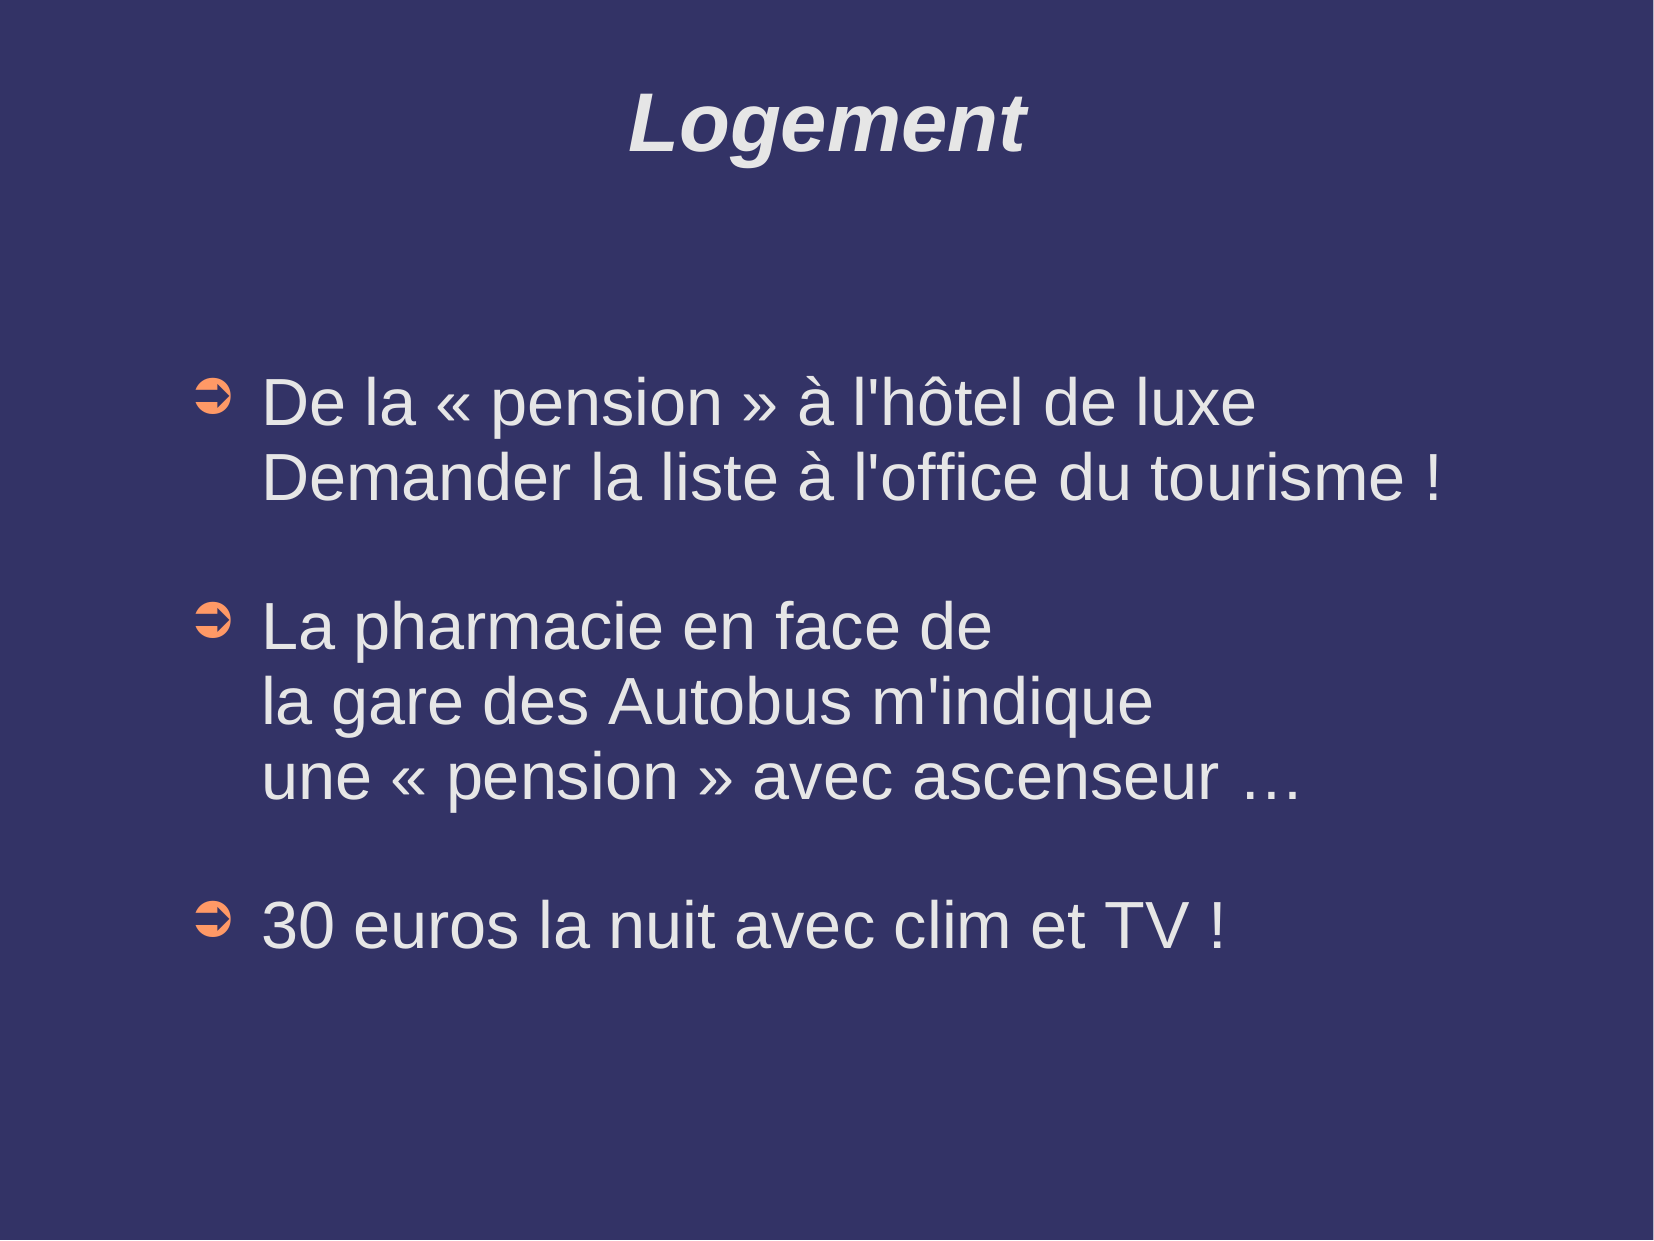

# Logement
De la « pension » à l'hôtel de luxe
Demander la liste à l'office du tourisme !
La pharmacie en face de
la gare des Autobus m'indique
une « pension » avec ascenseur …
30 euros la nuit avec clim et TV !